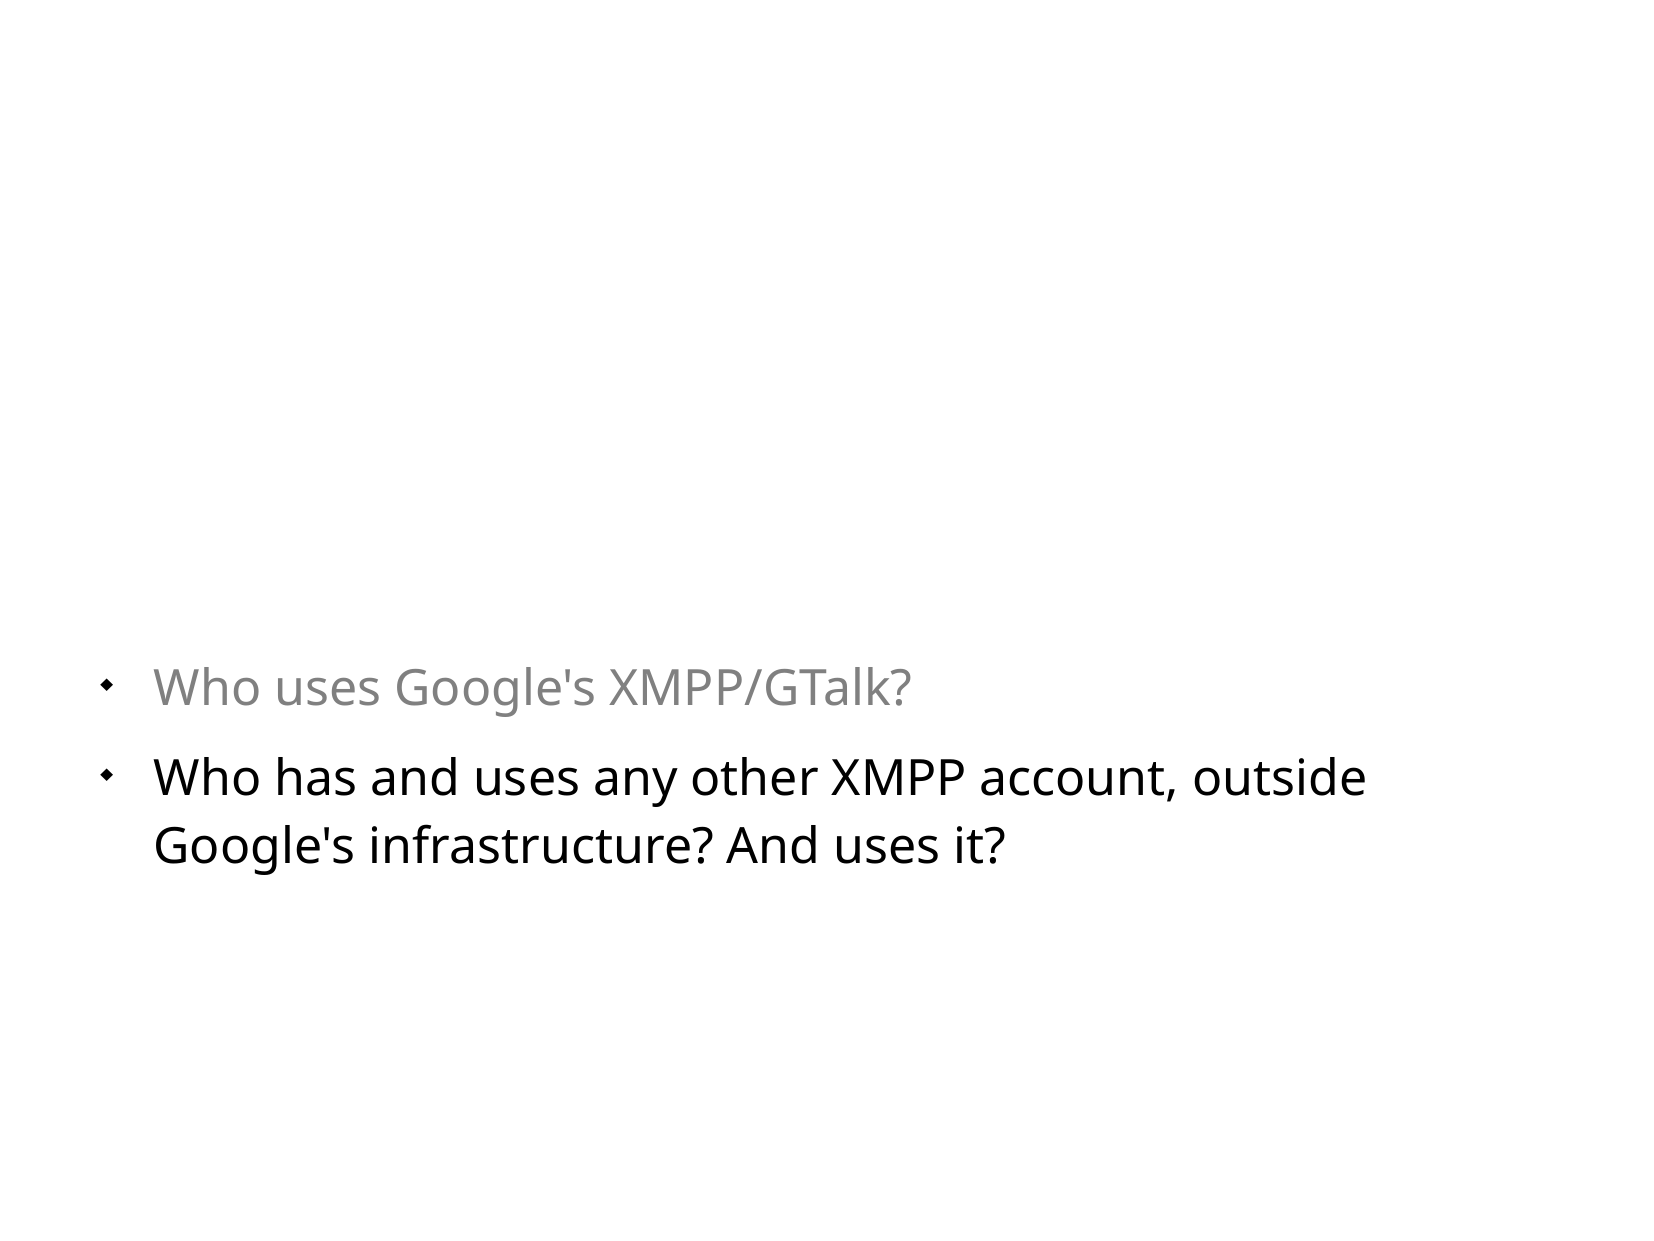

# Who uses Google's XMPP/GTalk?
Who has and uses any other XMPP account, outside Google's infrastructure? And uses it?